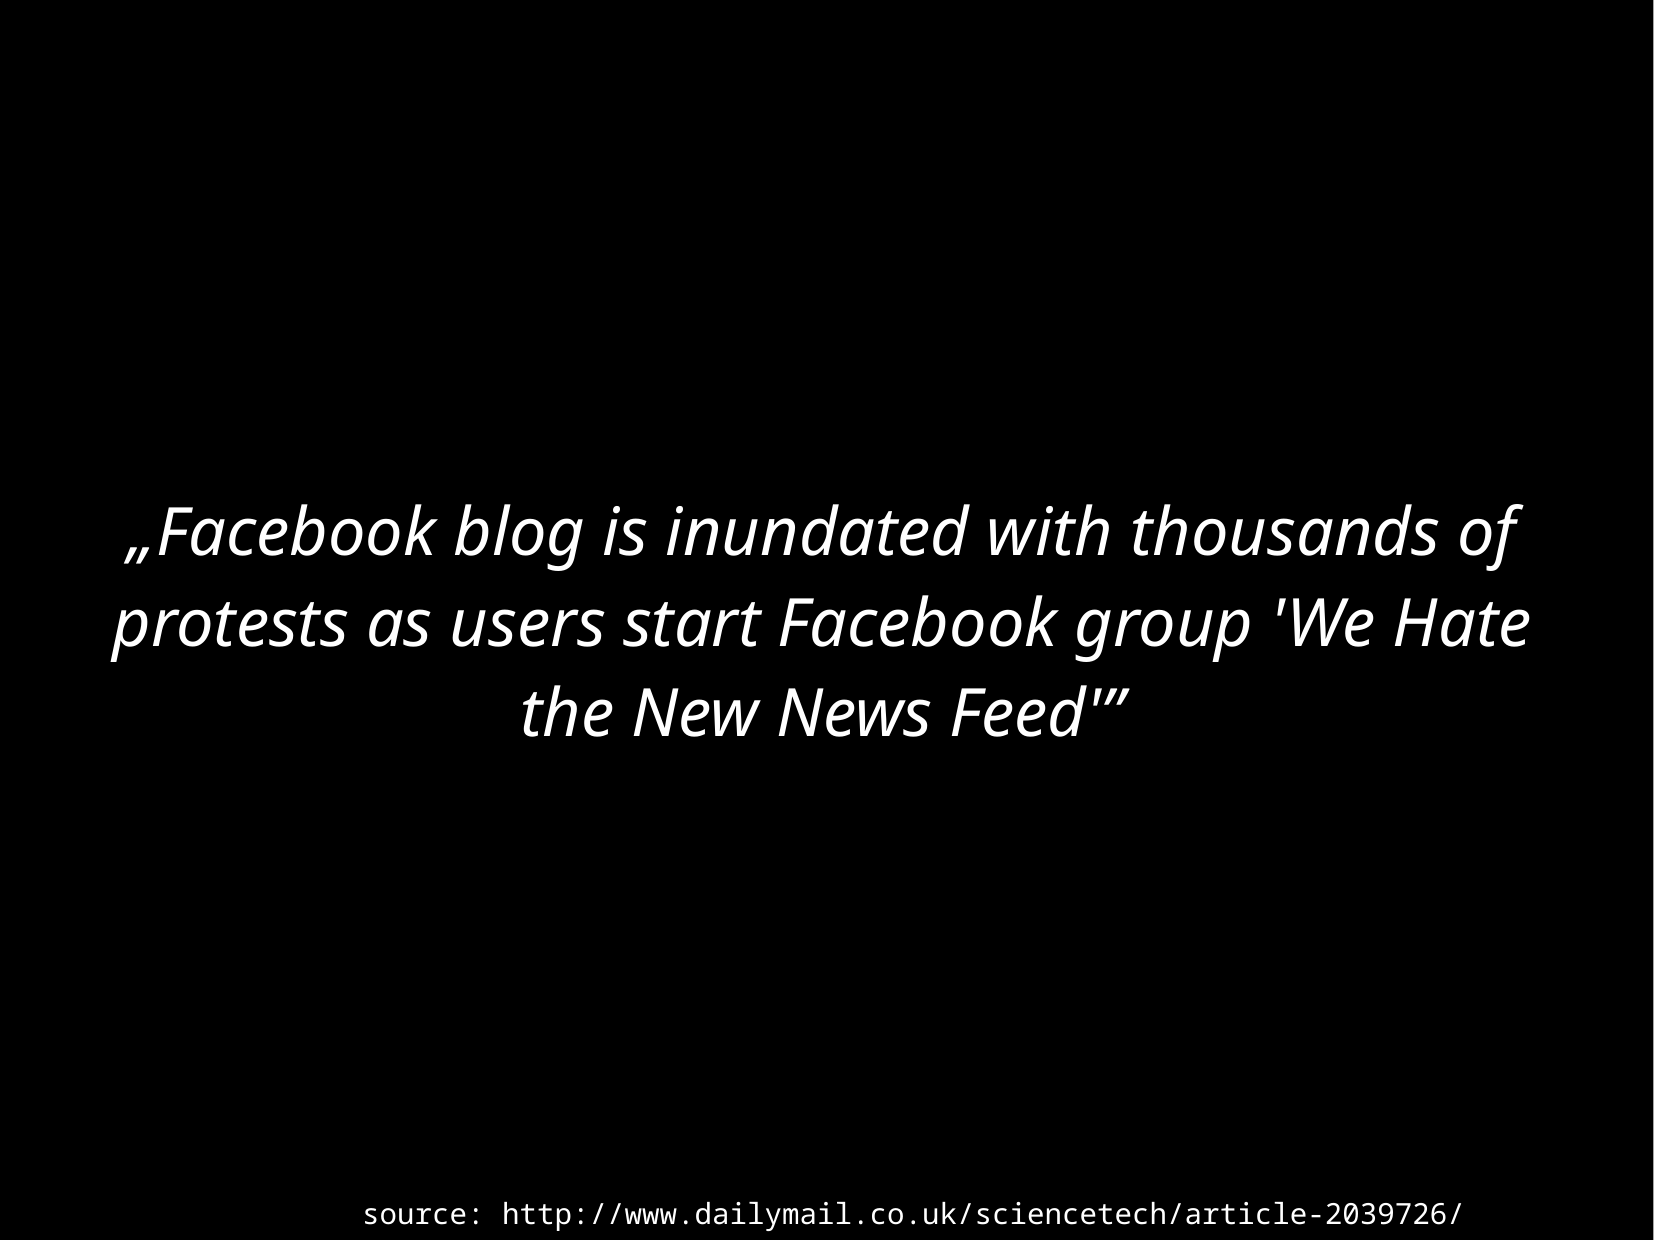

# „Facebook blog is inundated with thousands of protests as users start Facebook group 'We Hate the New News Feed'”
source: http://www.dailymail.co.uk/sciencetech/article-2039726/